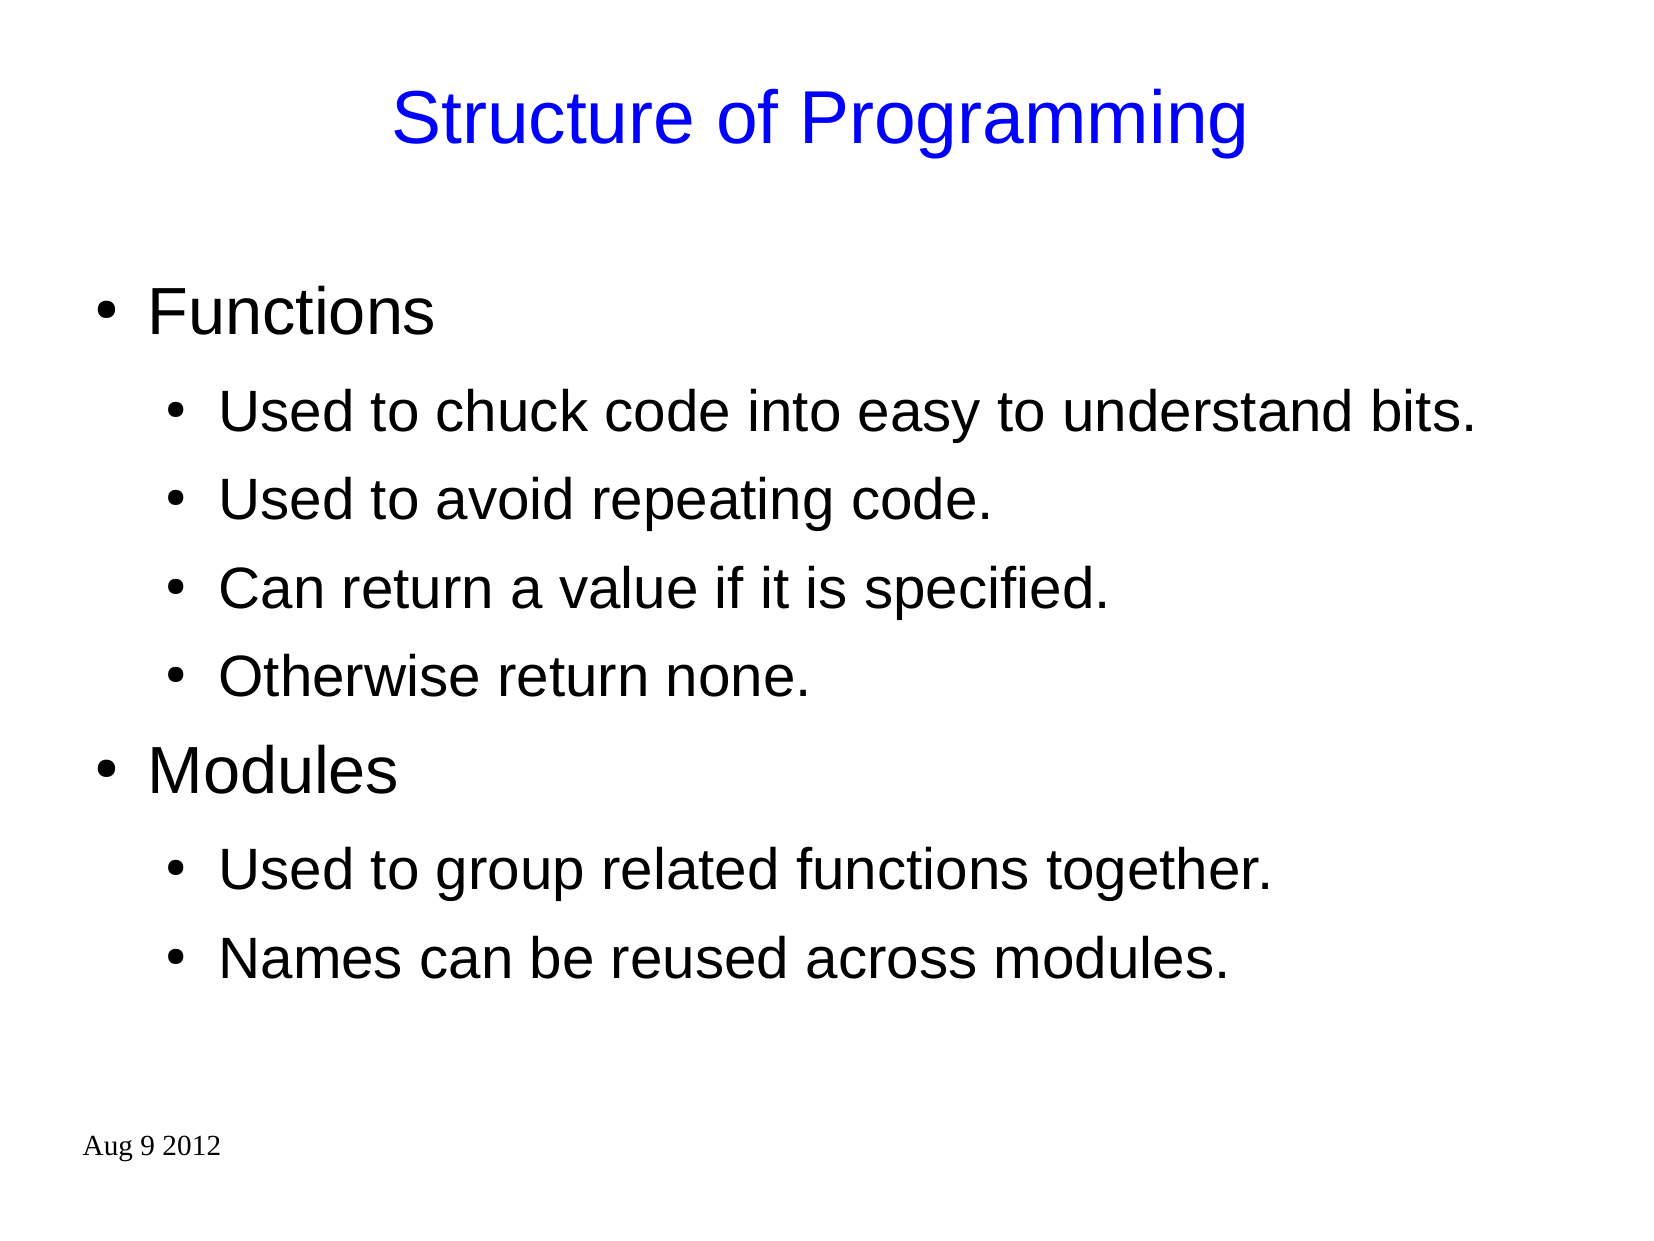

# Structure of Programming
Functions
Used to chuck code into easy to understand bits.
Used to avoid repeating code.
Can return a value if it is specified.
Otherwise return none.
Modules
Used to group related functions together.
Names can be reused across modules.
Aug 9 2012